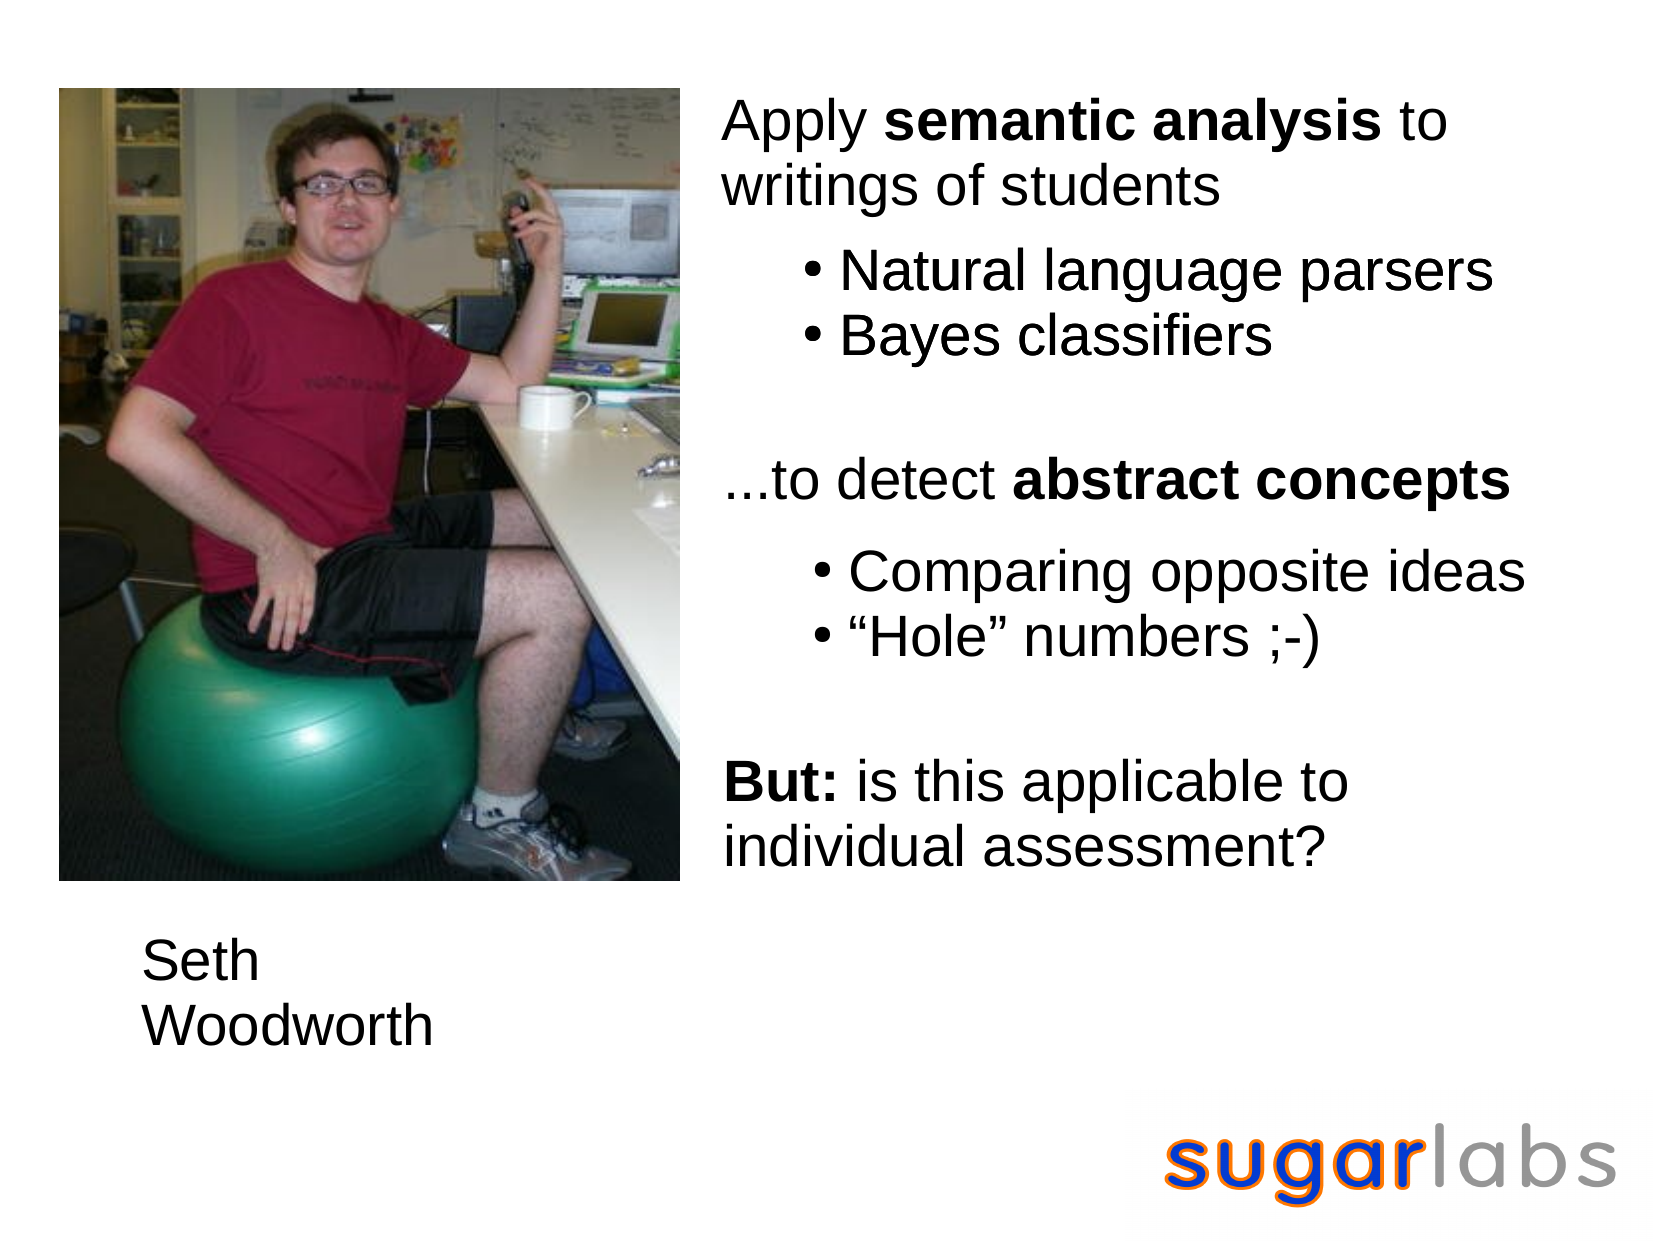

Apply semantic analysis to writings of students
 Natural language parsers
 Bayes classifiers
 Natural language parsers
 Bayes classifiers
...to detect abstract concepts
 Comparing opposite ideas
 “Hole” numbers ;-)
But: is this applicable to individual assessment?
Seth Woodworth